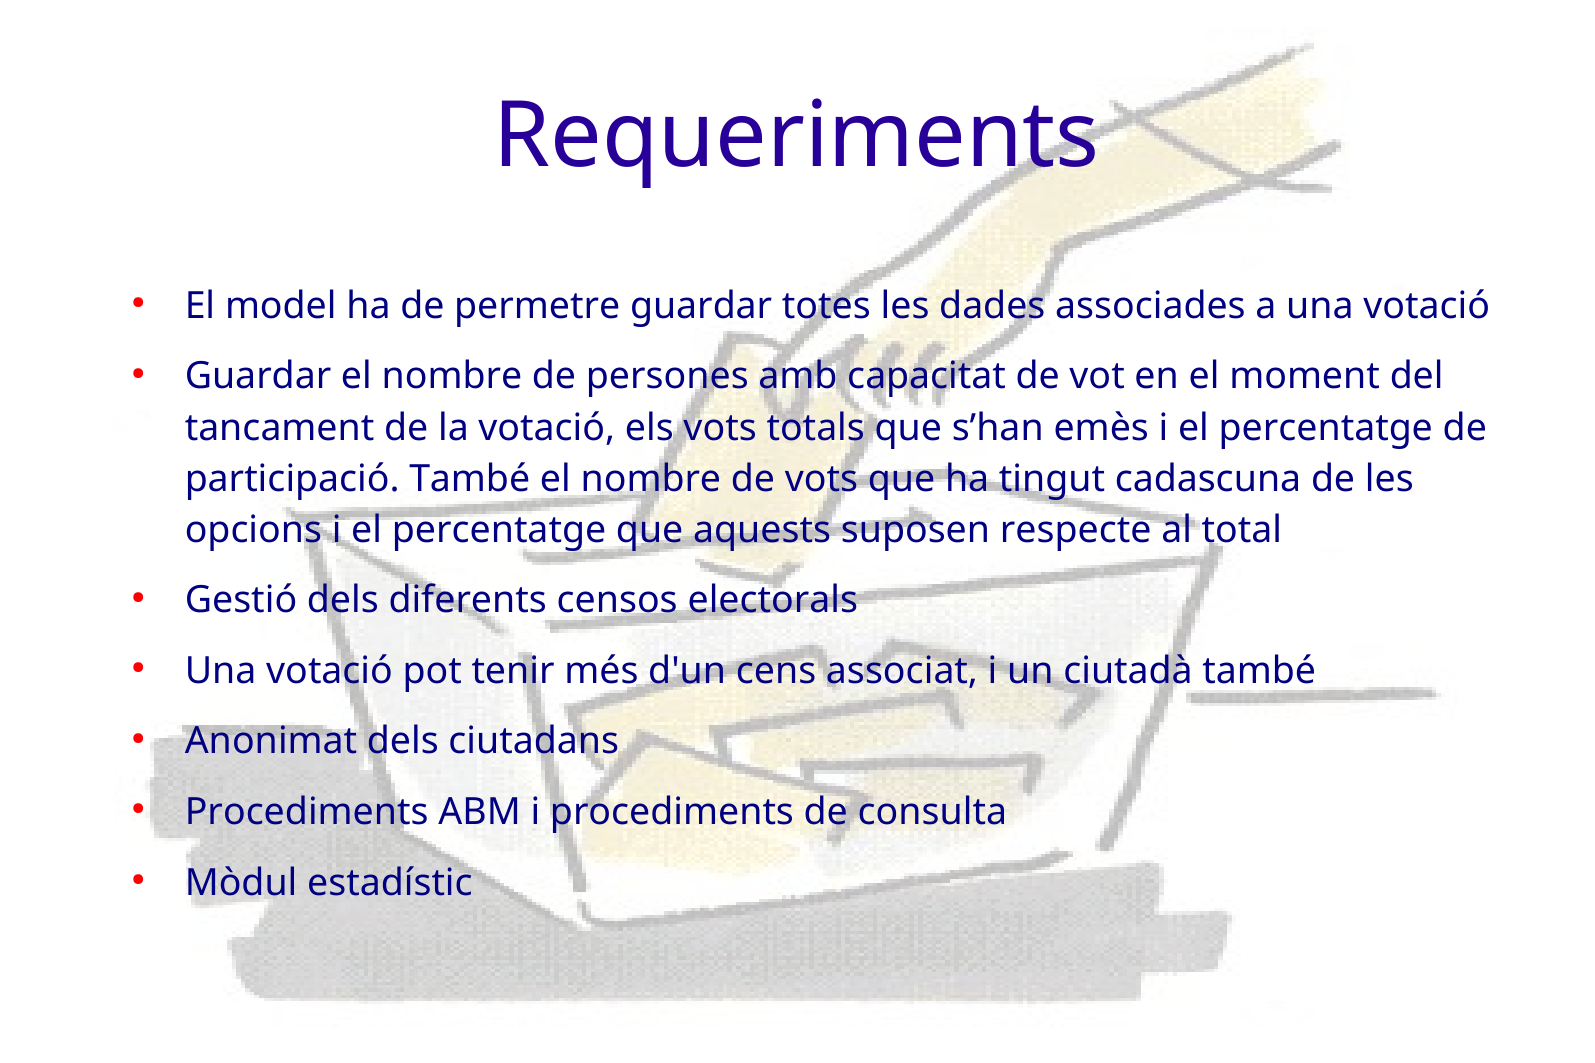

# Requeriments
El model ha de permetre guardar totes les dades associades a una votació
Guardar el nombre de persones amb capacitat de vot en el moment del tancament de la votació, els vots totals que s’han emès i el percentatge de participació. També el nombre de vots que ha tingut cadascuna de les opcions i el percentatge que aquests suposen respecte al total
Gestió dels diferents censos electorals
Una votació pot tenir més d'un cens associat, i un ciutadà també
Anonimat dels ciutadans
Procediments ABM i procediments de consulta
Mòdul estadístic